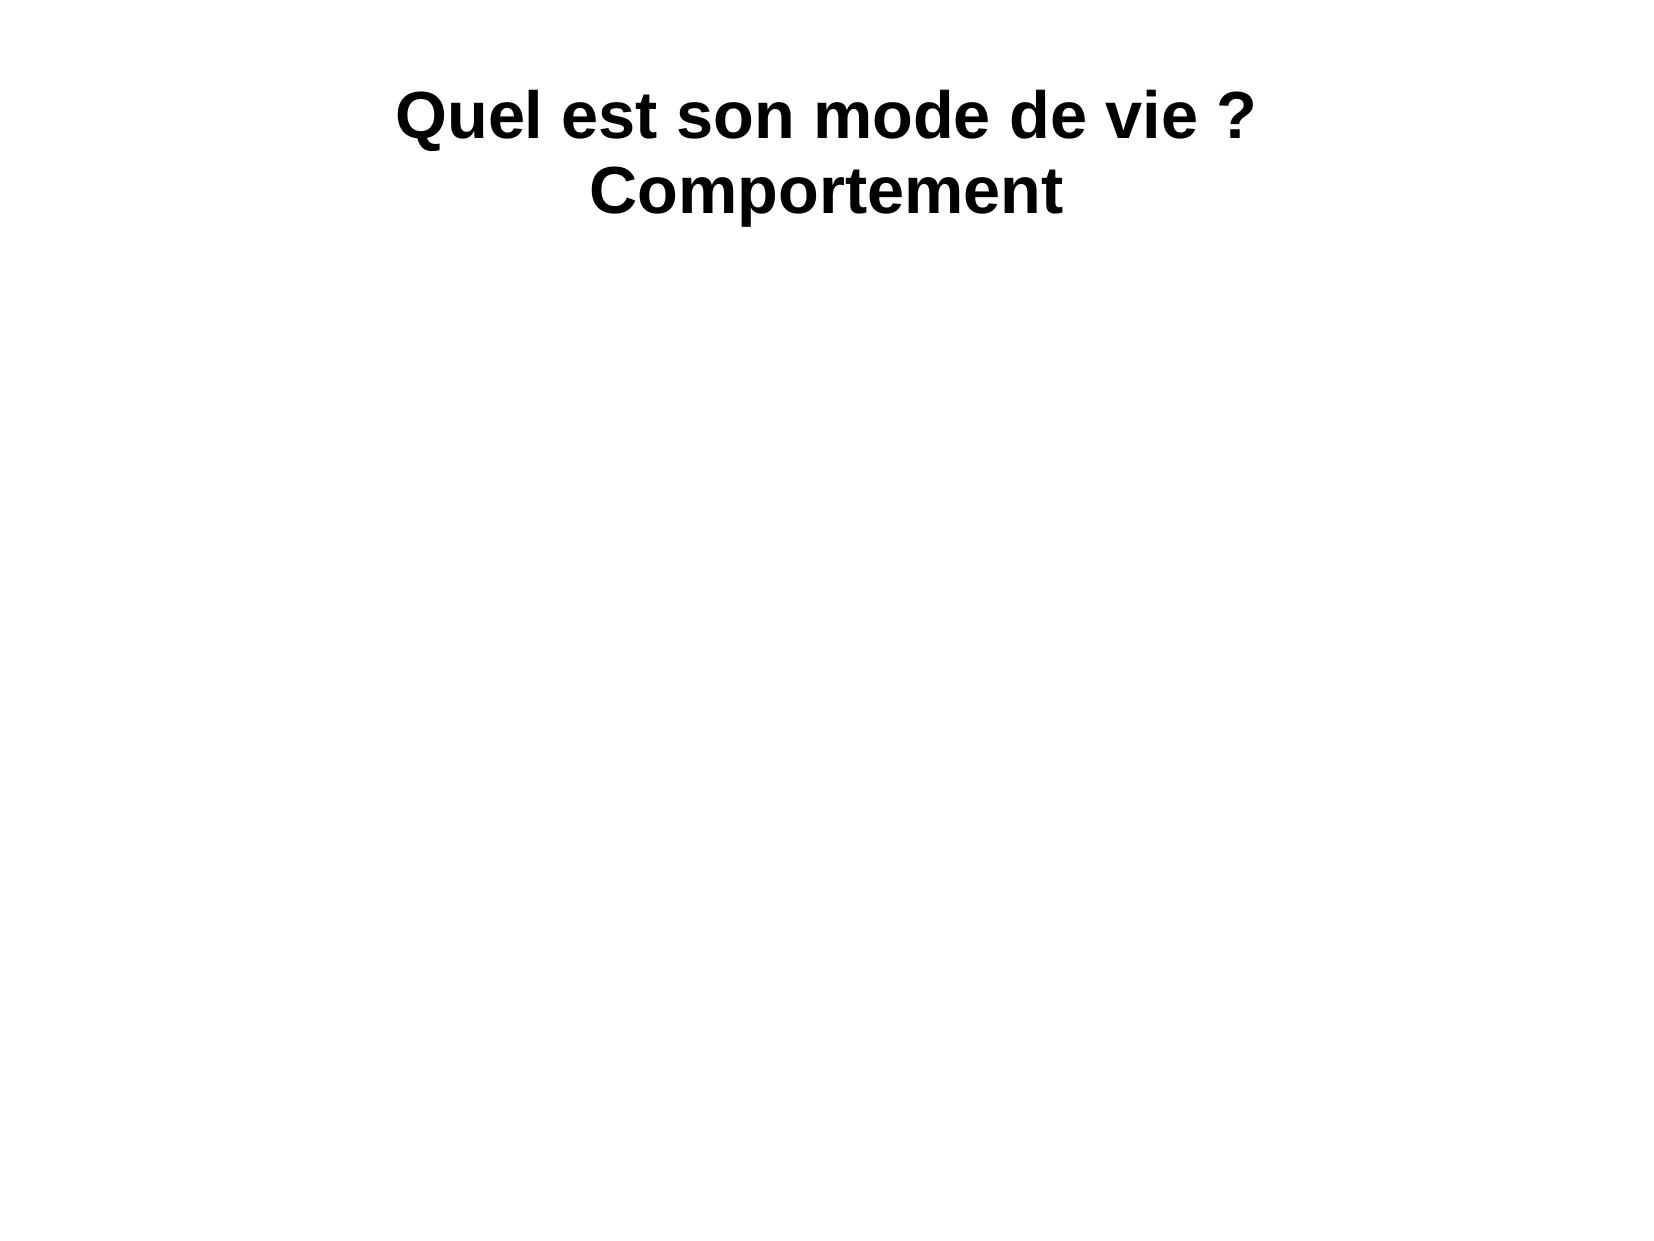

# Quel est son mode de vie ? Comportement